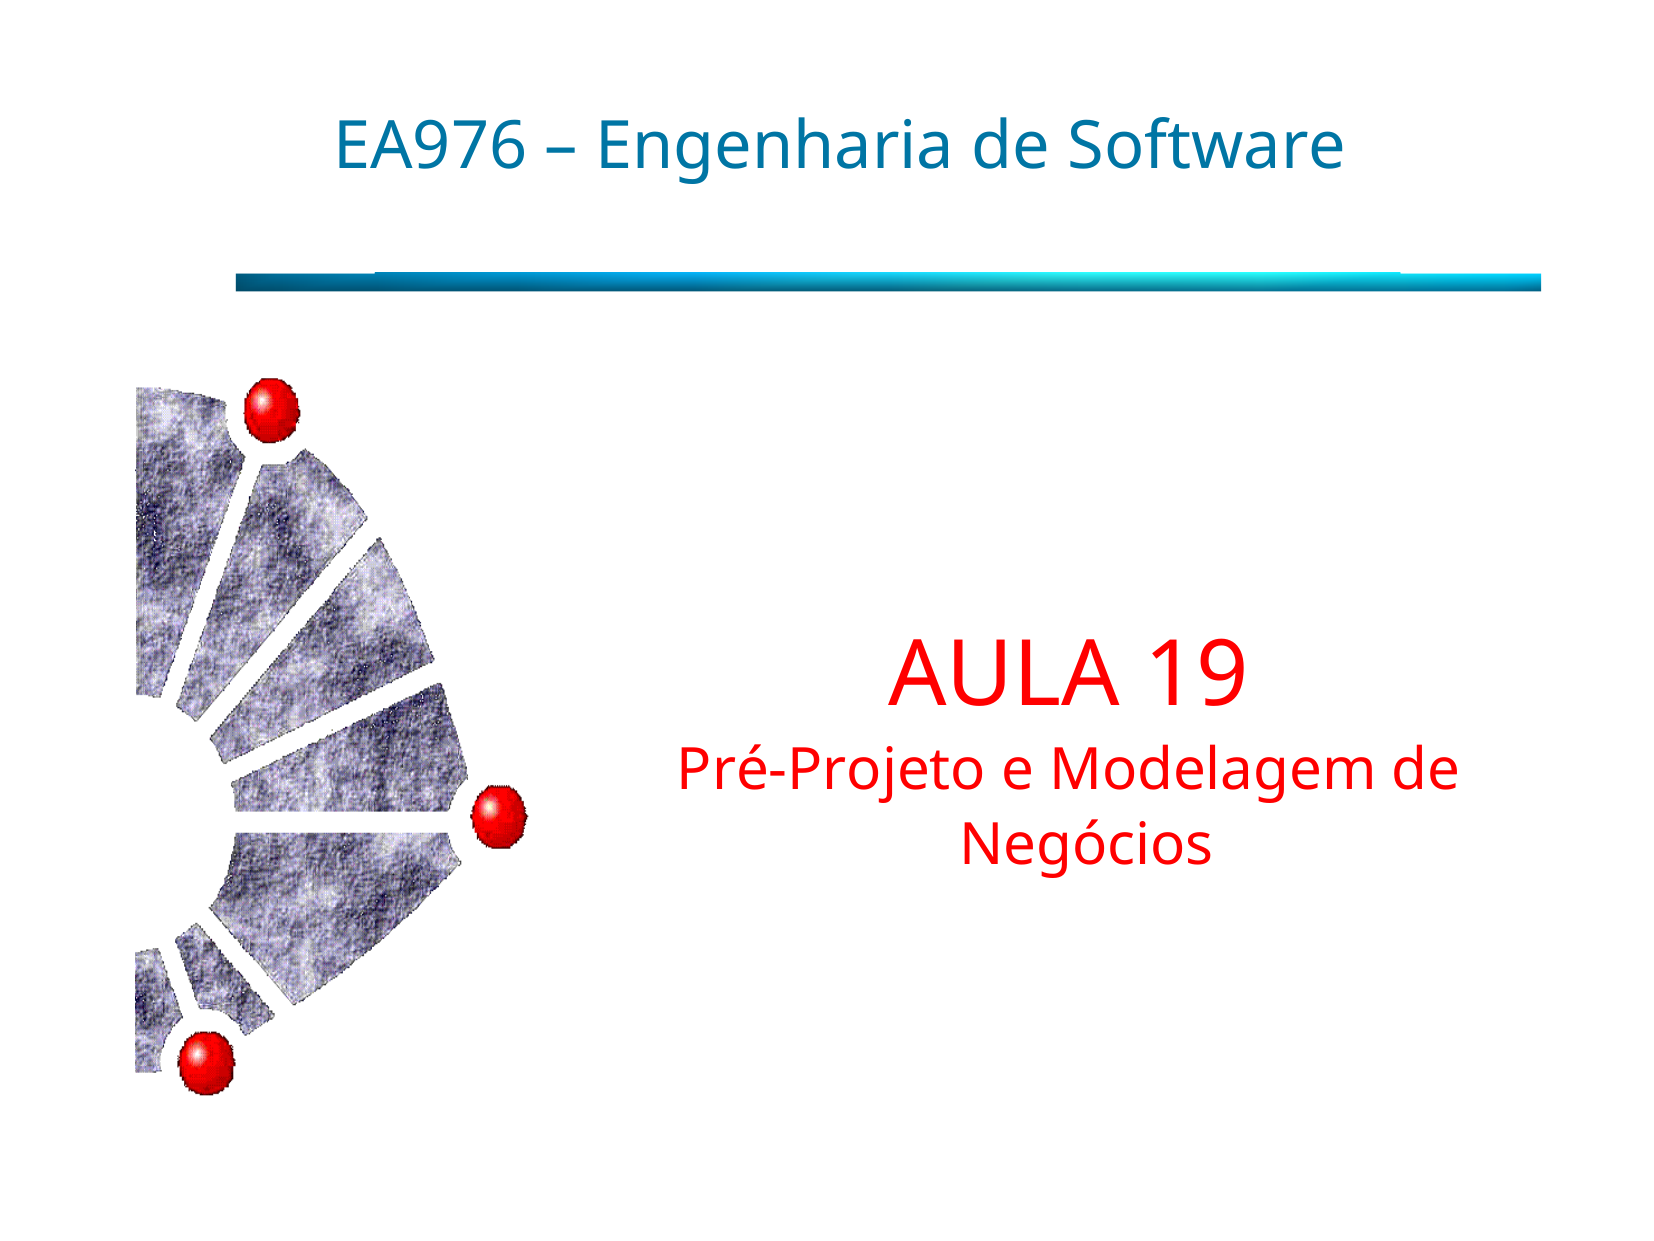

# EA976 – Engenharia de Software
AULA 19
Pré-Projeto e Modelagem de Negócios